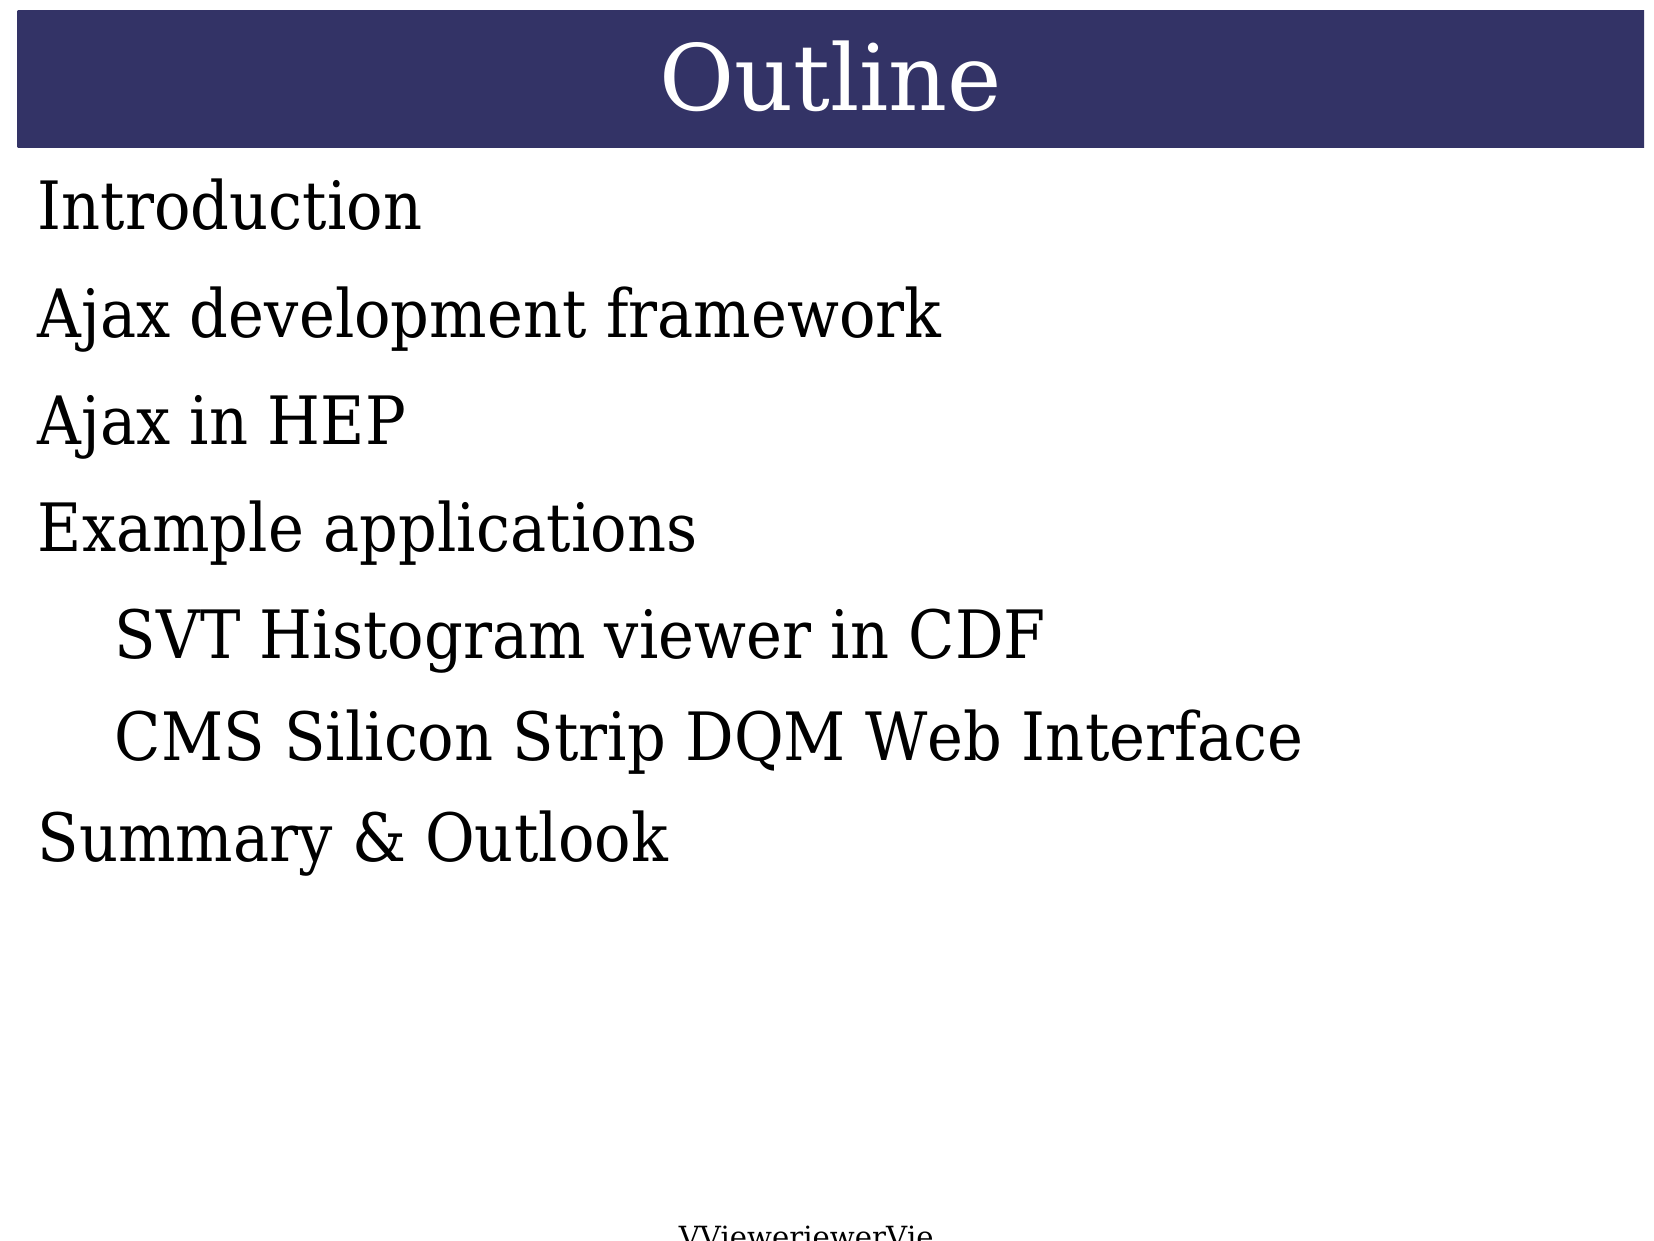

# Outline
Introduction
Ajax development framework
Ajax in HEP
Example applications
SVT Histogram viewer in CDF
CMS Silicon Strip DQM Web Interface
Summary & Outlook
2